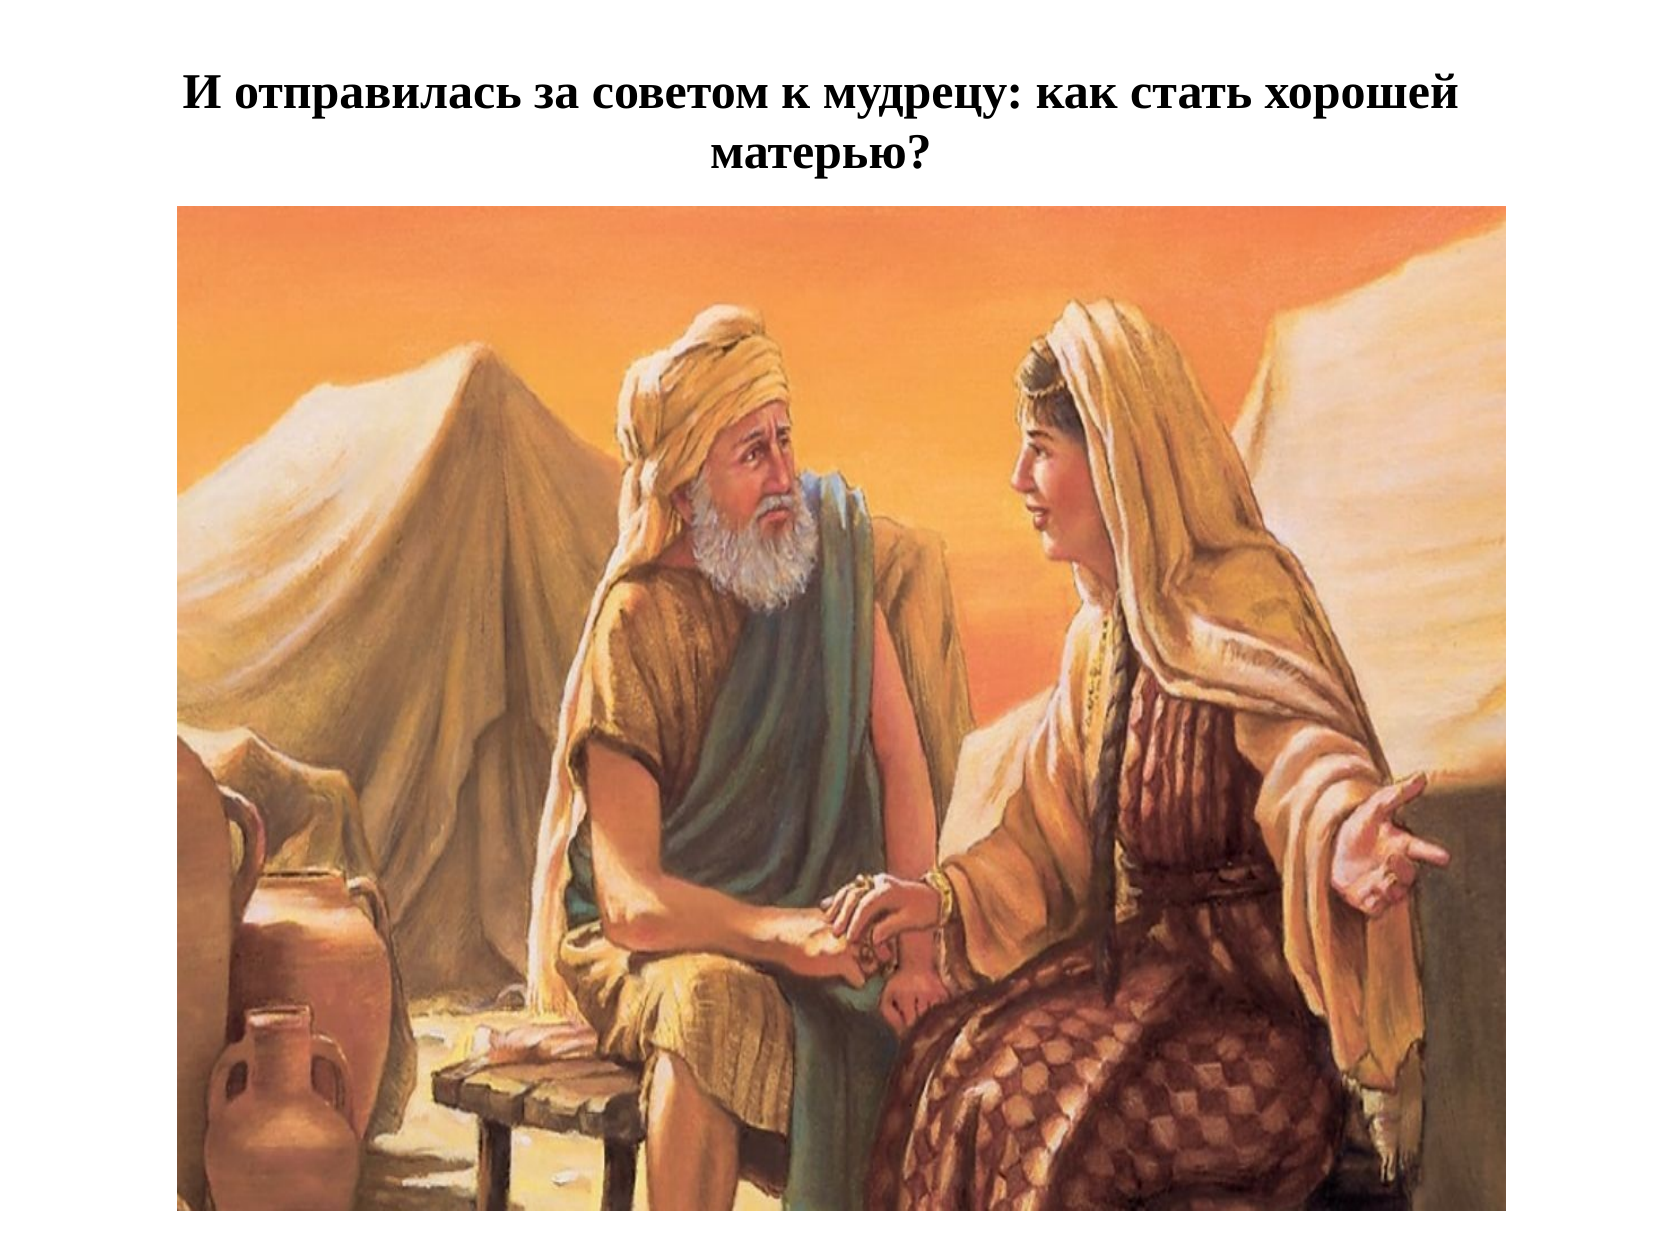

# И отправилась за советом к мудрецу: как стать хорошей матерью?